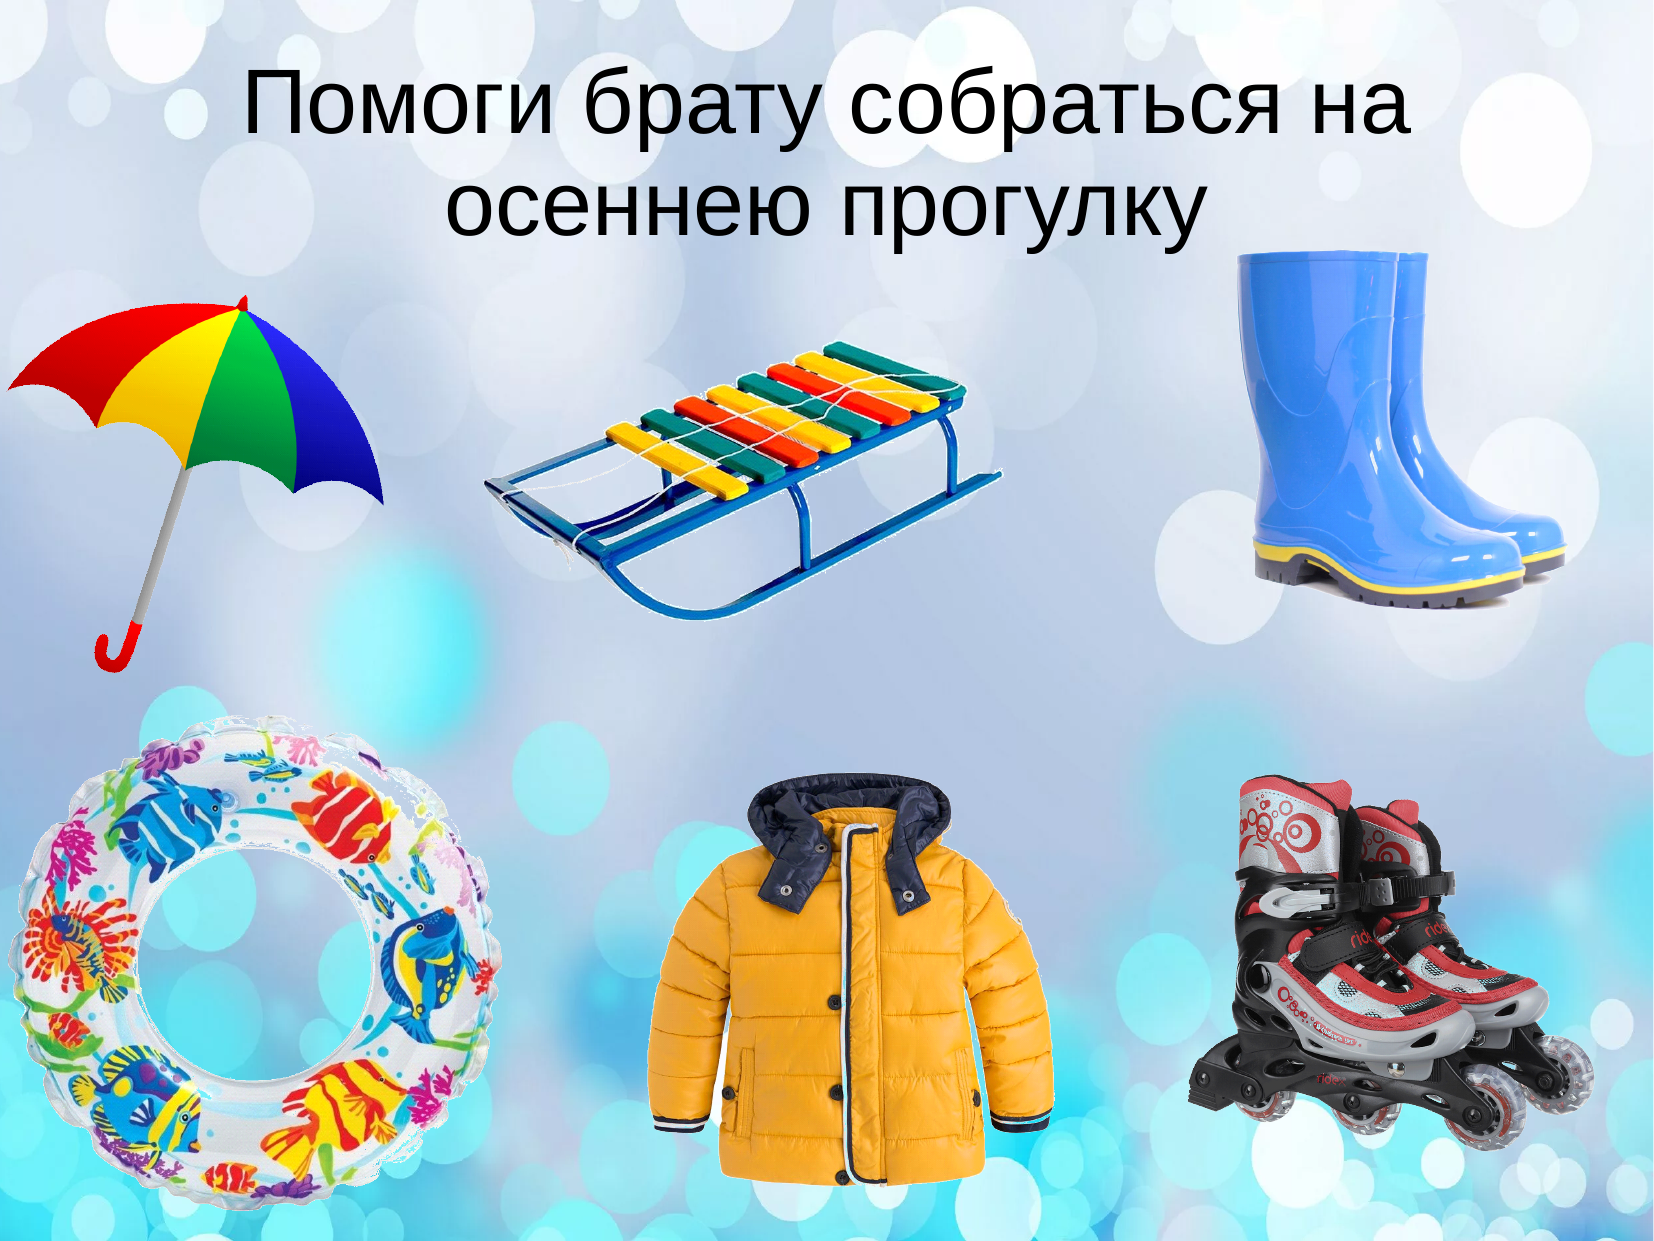

# Помоги брату собраться на осеннею прогулку